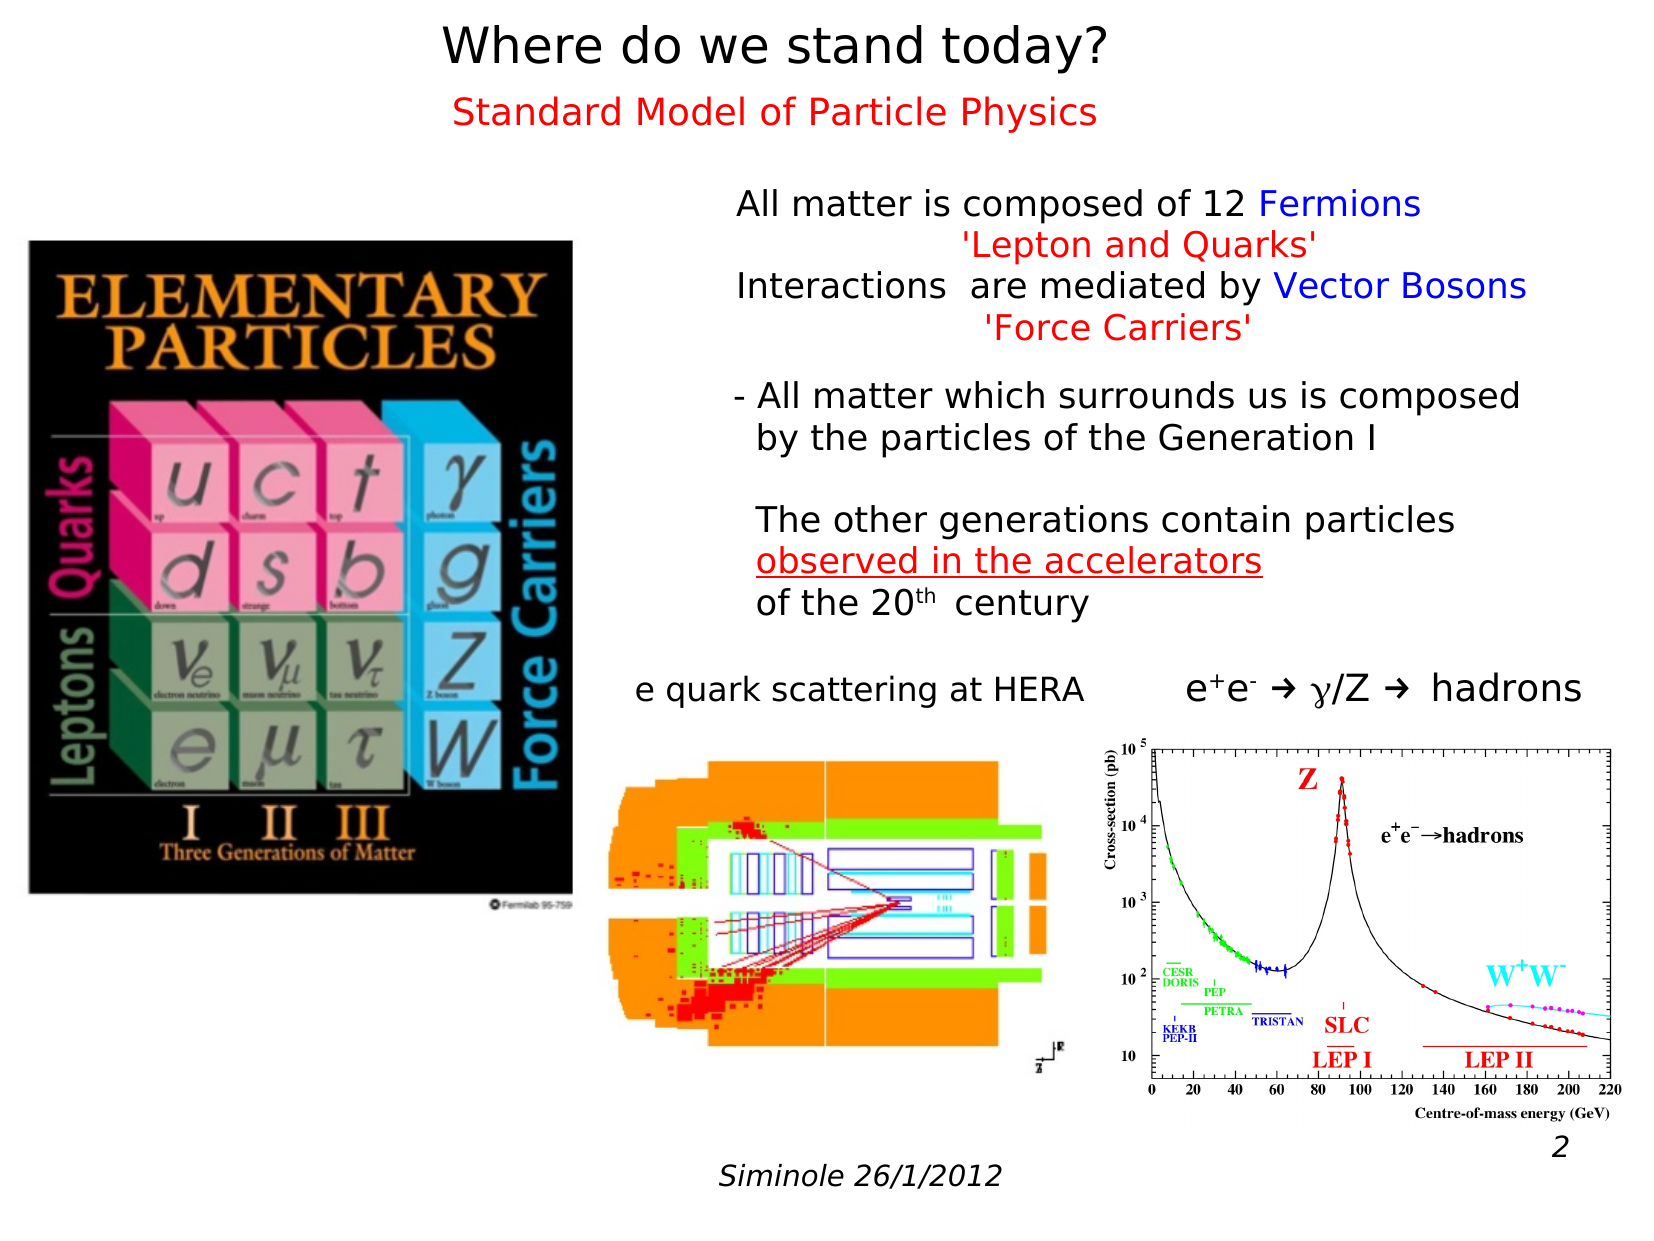

Where do we stand today?
Standard Model of Particle Physics
 All matter is composed of 12 Fermions
 'Lepton and Quarks'
 Interactions are mediated by Vector Bosons
 'Force Carriers'
- All matter which surrounds us is composed
 by the particles of the Generation I
 The other generations contain particles
 observed in the accelerators
 of the 20th century
e+e- → γ/Z → hadrons
e quark scattering at HERA
Comite d'evaluation
2